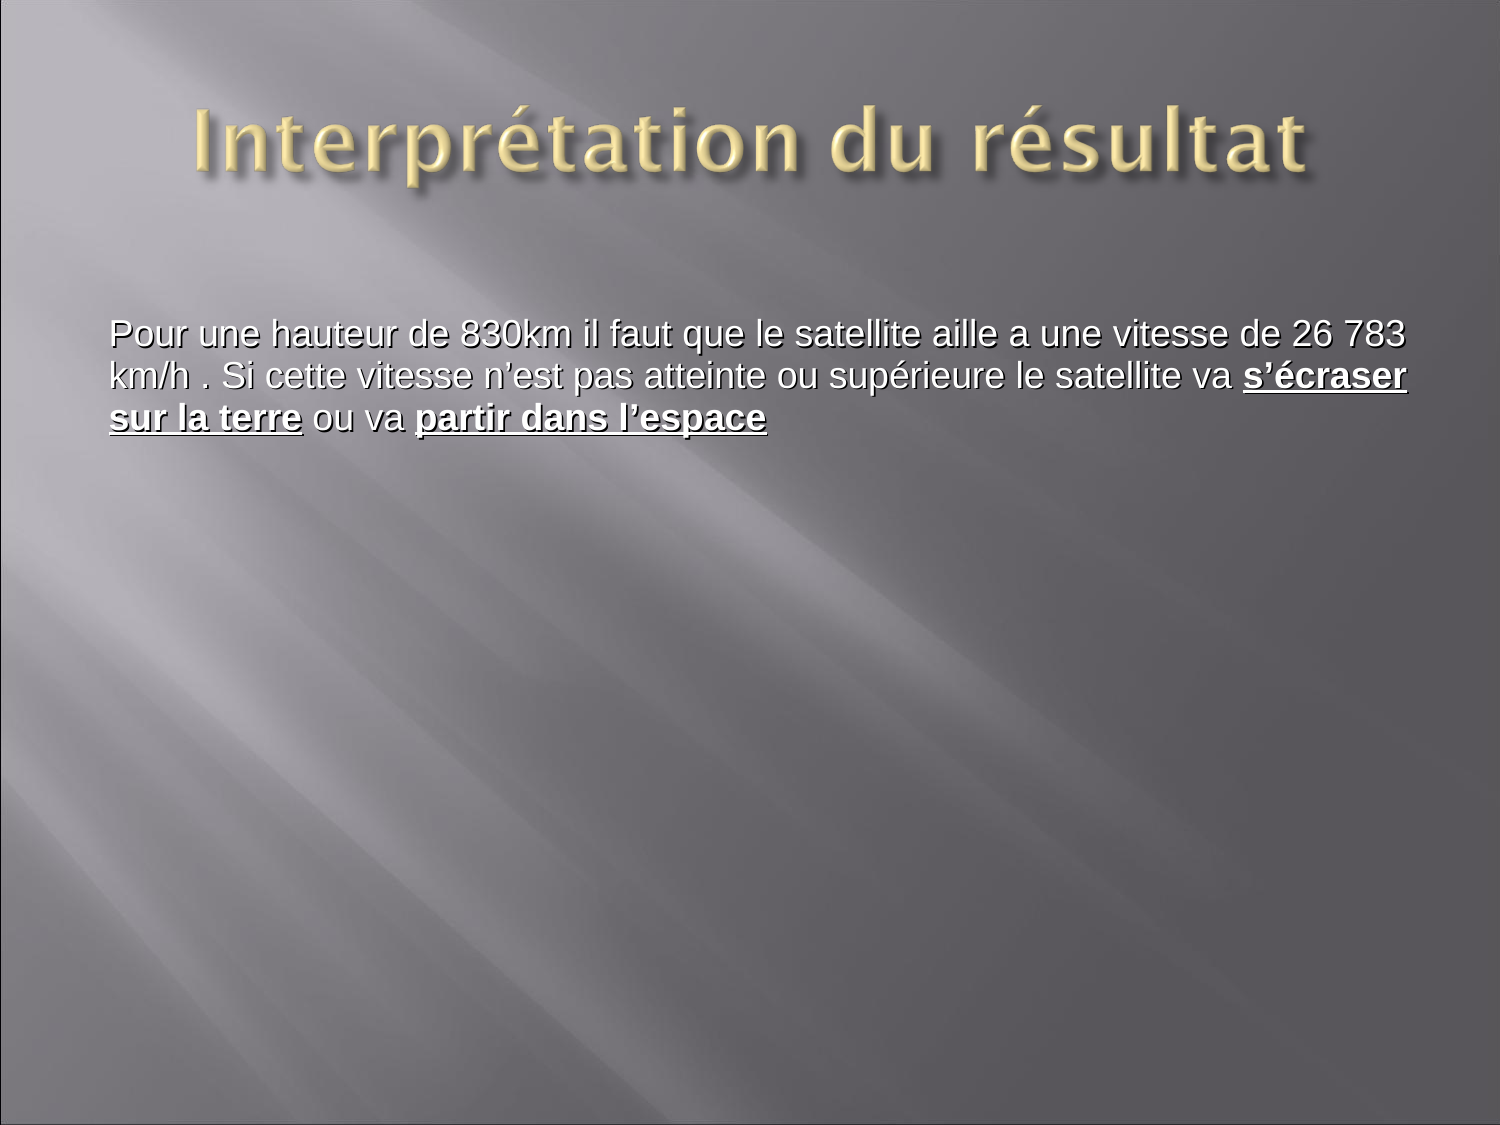

Pour une hauteur de 830km il faut que le satellite aille a une vitesse de 26 783 km/h . Si cette vitesse n’est pas atteinte ou supérieure le satellite va s’écraser sur la terre ou va partir dans l’espace